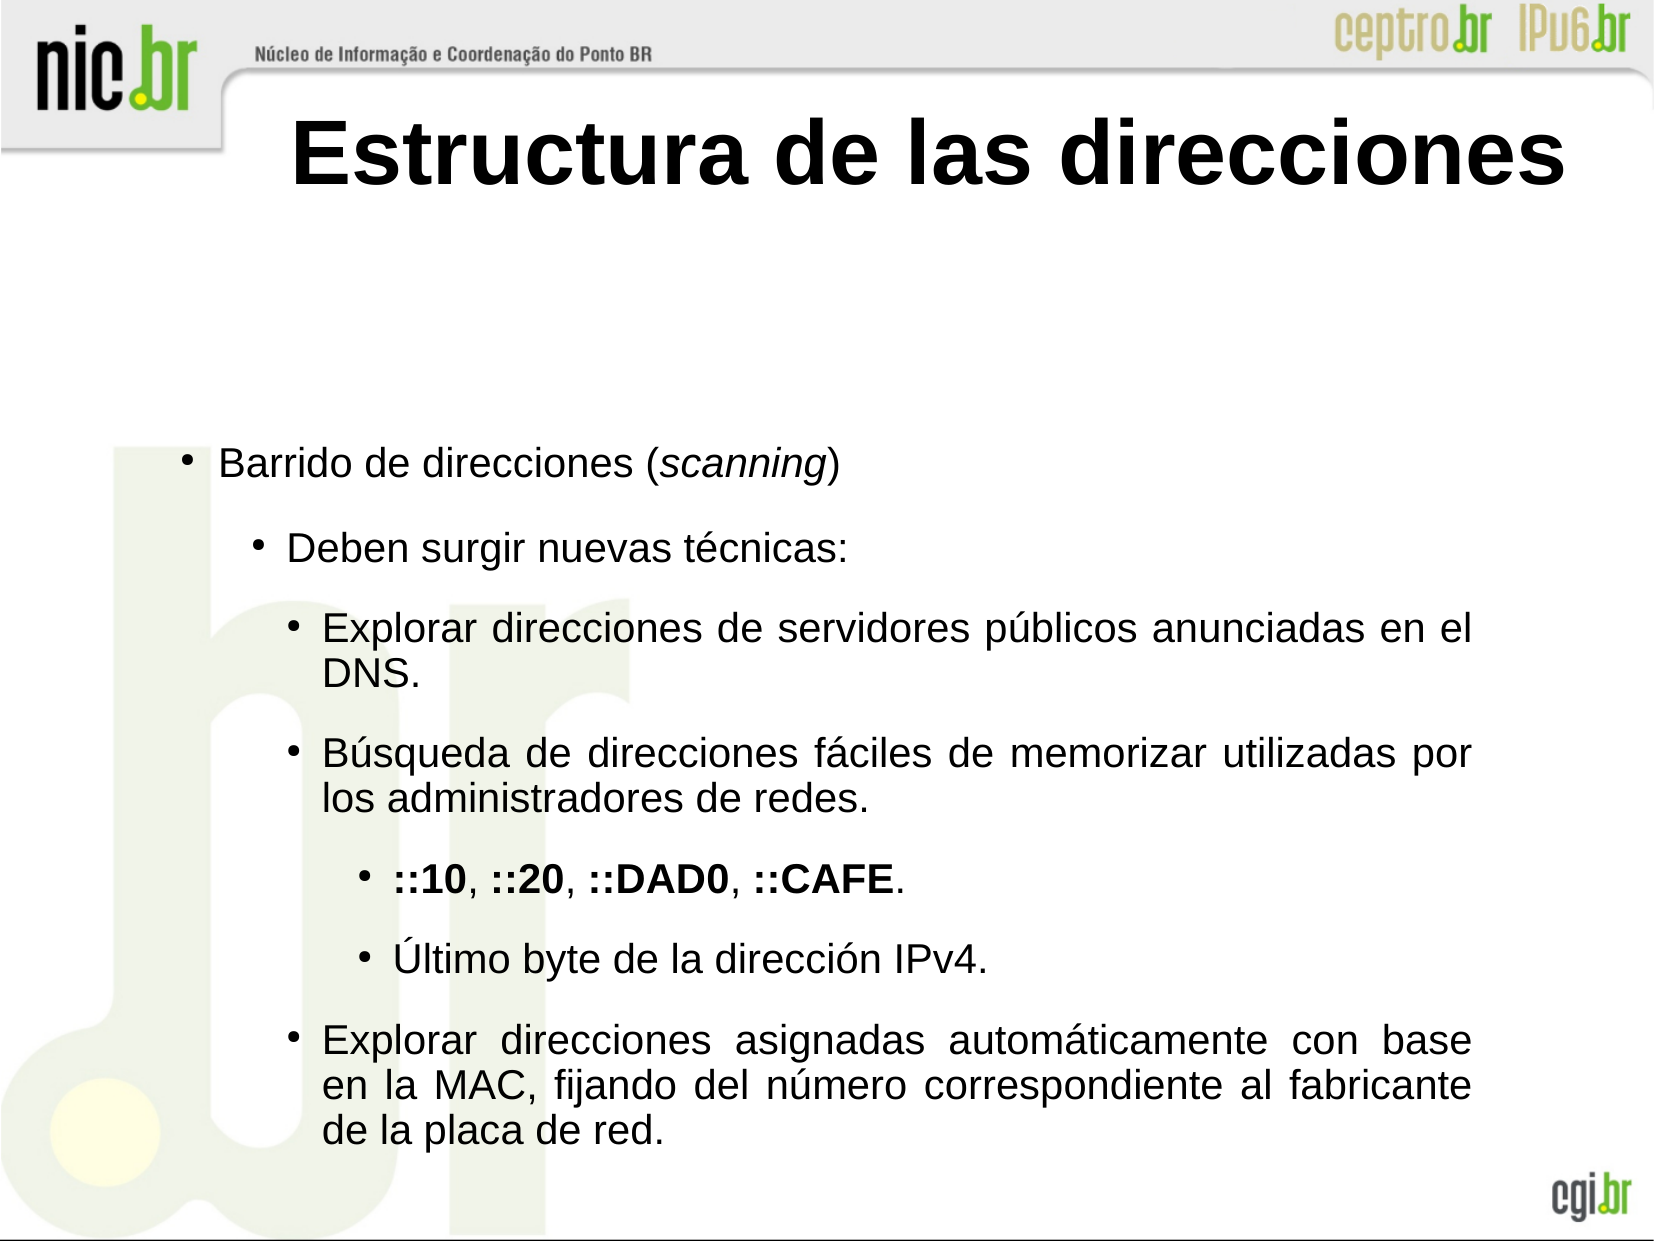

Estructura de las direcciones
 Barrido de direcciones (scanning)‏
Deben surgir nuevas técnicas:
Explorar direcciones de servidores públicos anunciadas en el DNS.
Búsqueda de direcciones fáciles de memorizar utilizadas por los administradores de redes.
::10, ::20, ::DAD0, ::CAFE.
Último byte de la dirección IPv4.
Explorar direcciones asignadas automáticamente con base en la MAC, fijando del número correspondiente al fabricante de la placa de red.